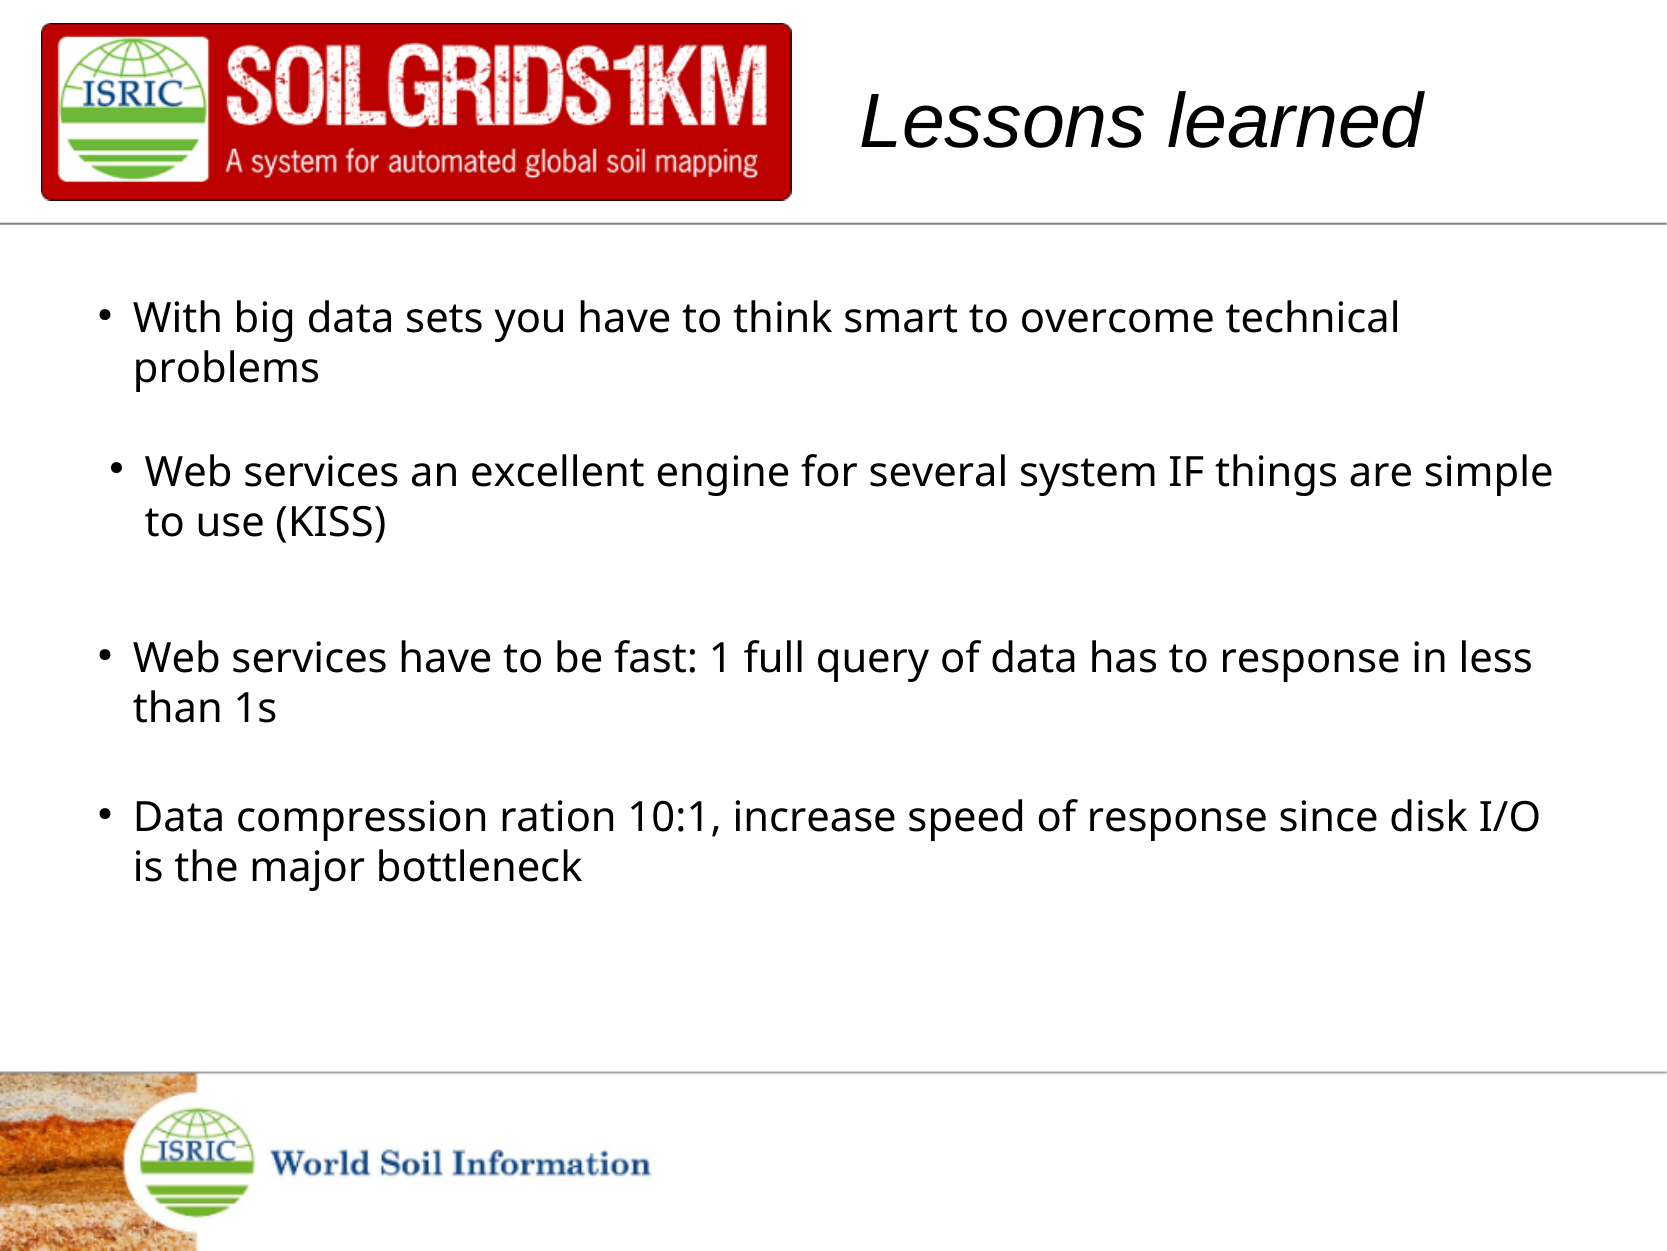

Lessons learned
With big data sets you have to think smart to overcome technical problems
Web services an excellent engine for several system IF things are simple to use (KISS)
Web services have to be fast: 1 full query of data has to response in less than 1s
Data compression ration 10:1, increase speed of response since disk I/O is the major bottleneck
#